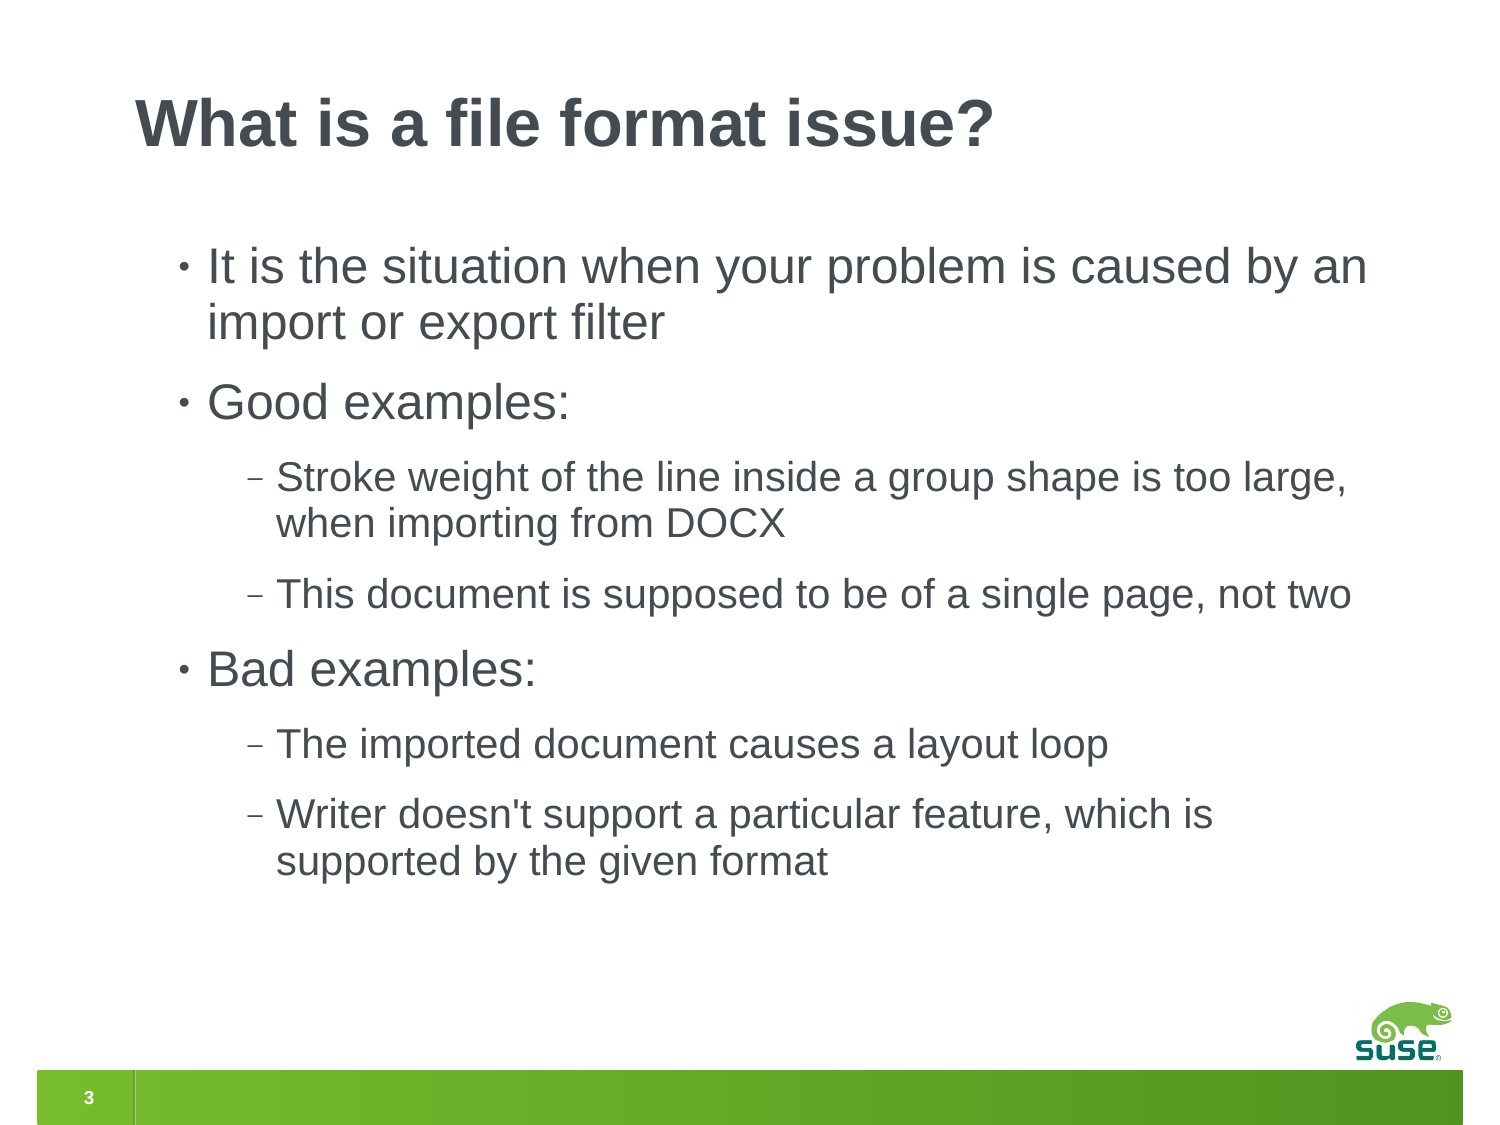

# What is a file format issue?
It is the situation when your problem is caused by an import or export filter
Good examples:
Stroke weight of the line inside a group shape is too large, when importing from DOCX
This document is supposed to be of a single page, not two
Bad examples:
The imported document causes a layout loop
Writer doesn't support a particular feature, which is supported by the given format